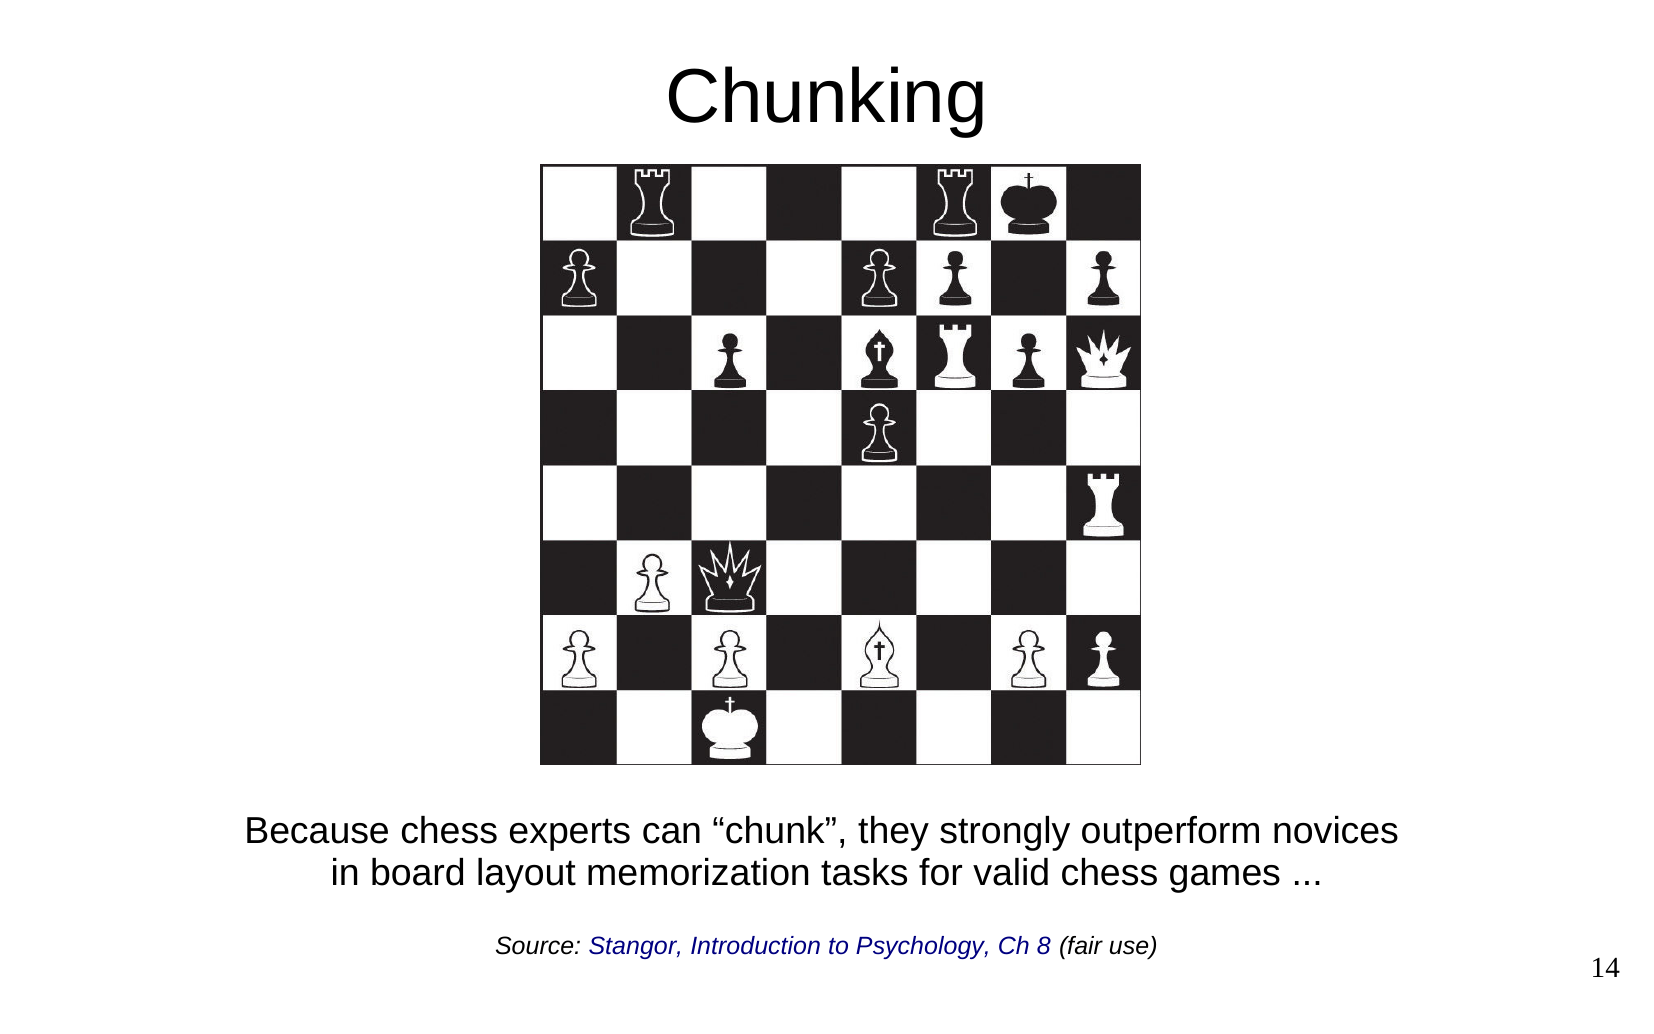

# Chunking
Because chess experts can “chunk”, they strongly outperform novices
in board layout memorization tasks for valid chess games ...
Source: Stangor, Introduction to Psychology, Ch 8 (fair use)